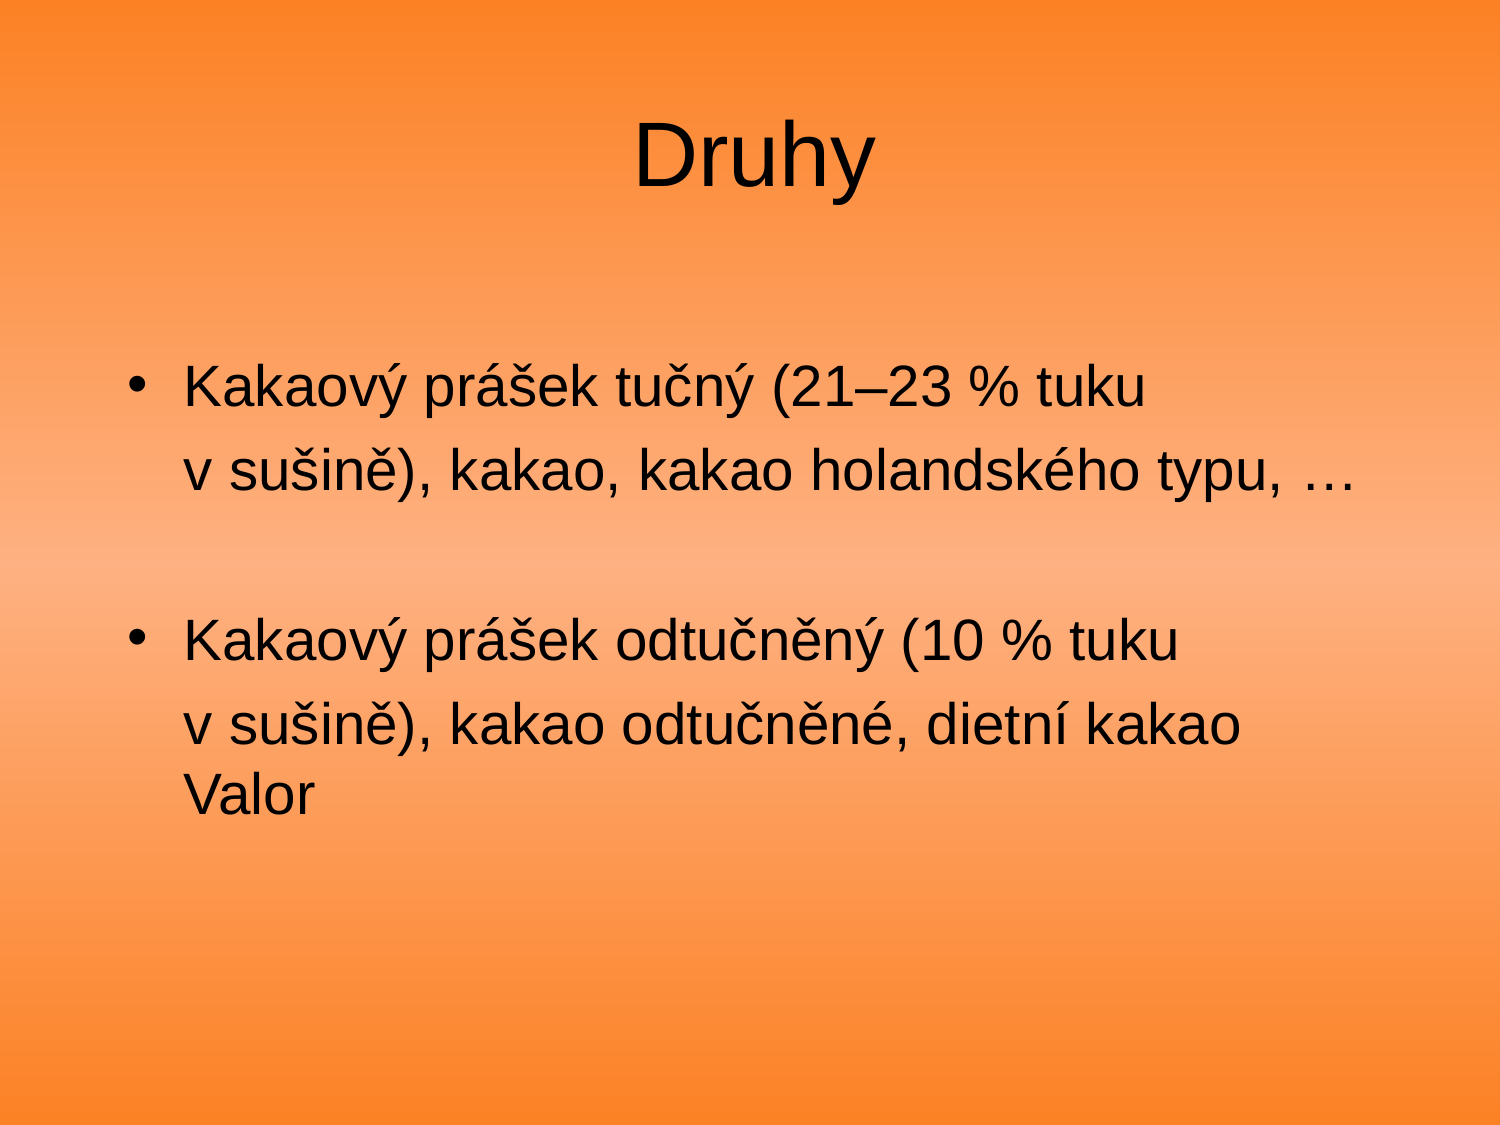

# Druhy
Kakaový prášek tučný (21–23 % tuku
	v sušině), kakao, kakao holandského typu, …
Kakaový prášek odtučněný (10 % tuku
	v sušině), kakao odtučněné, dietní kakao Valor